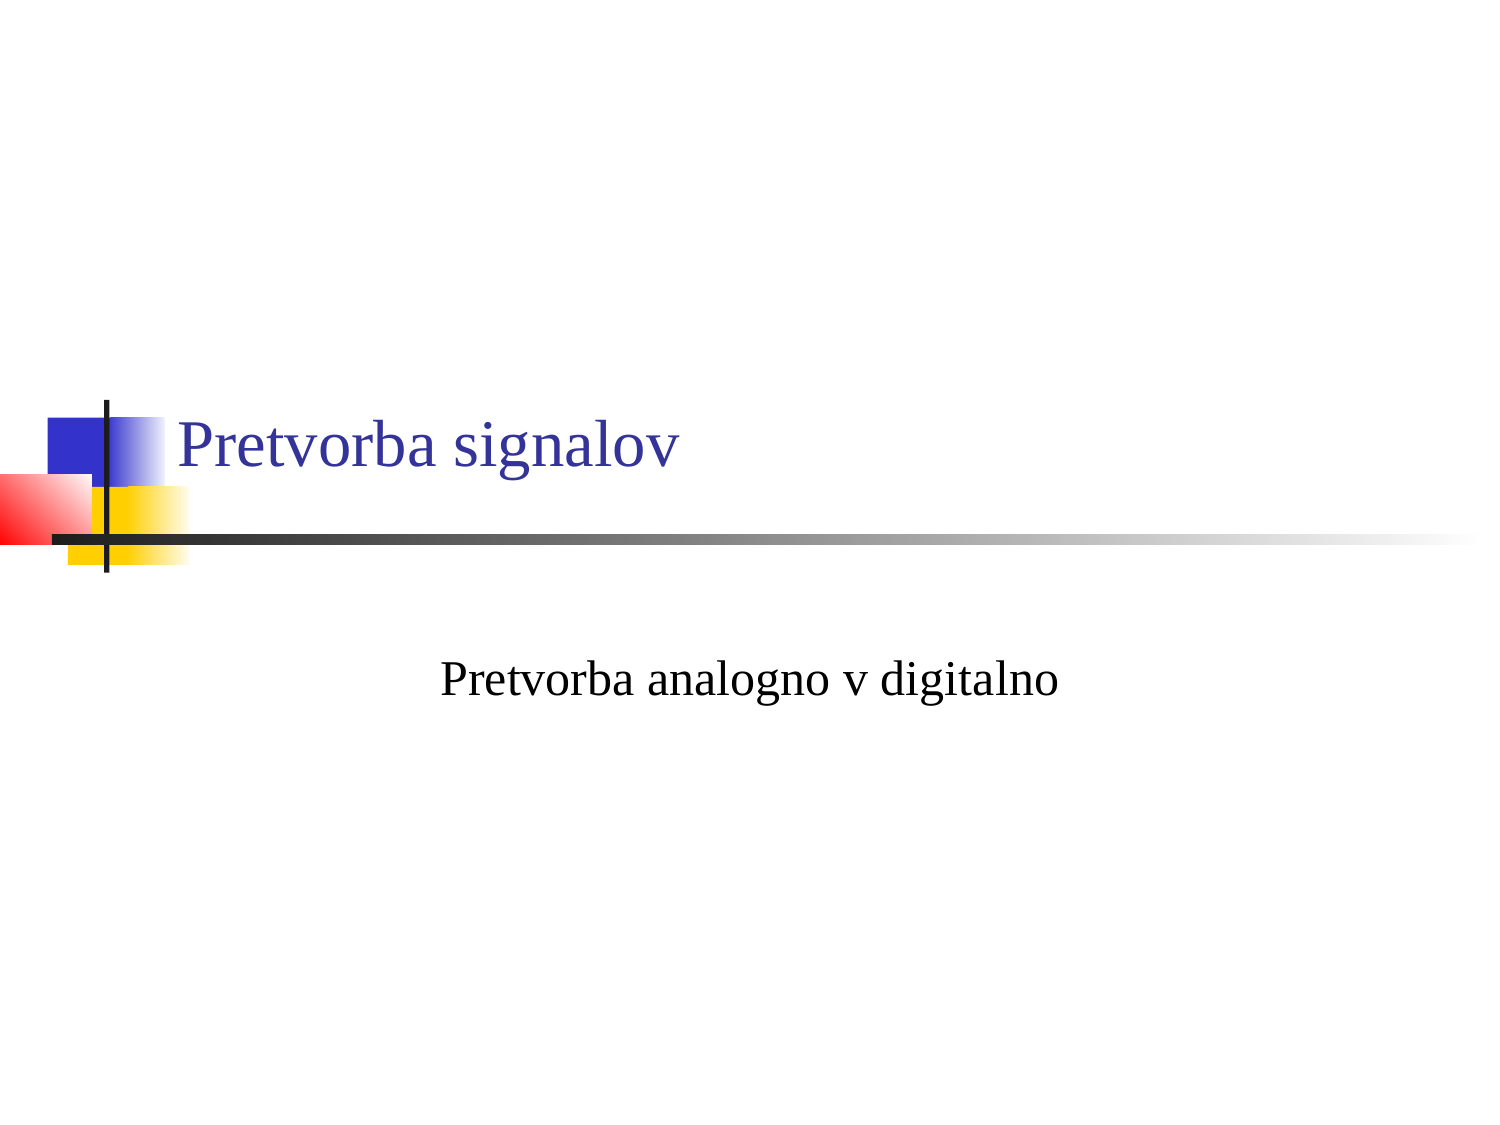

# Pretvorba signalov
Pretvorba analogno v digitalno